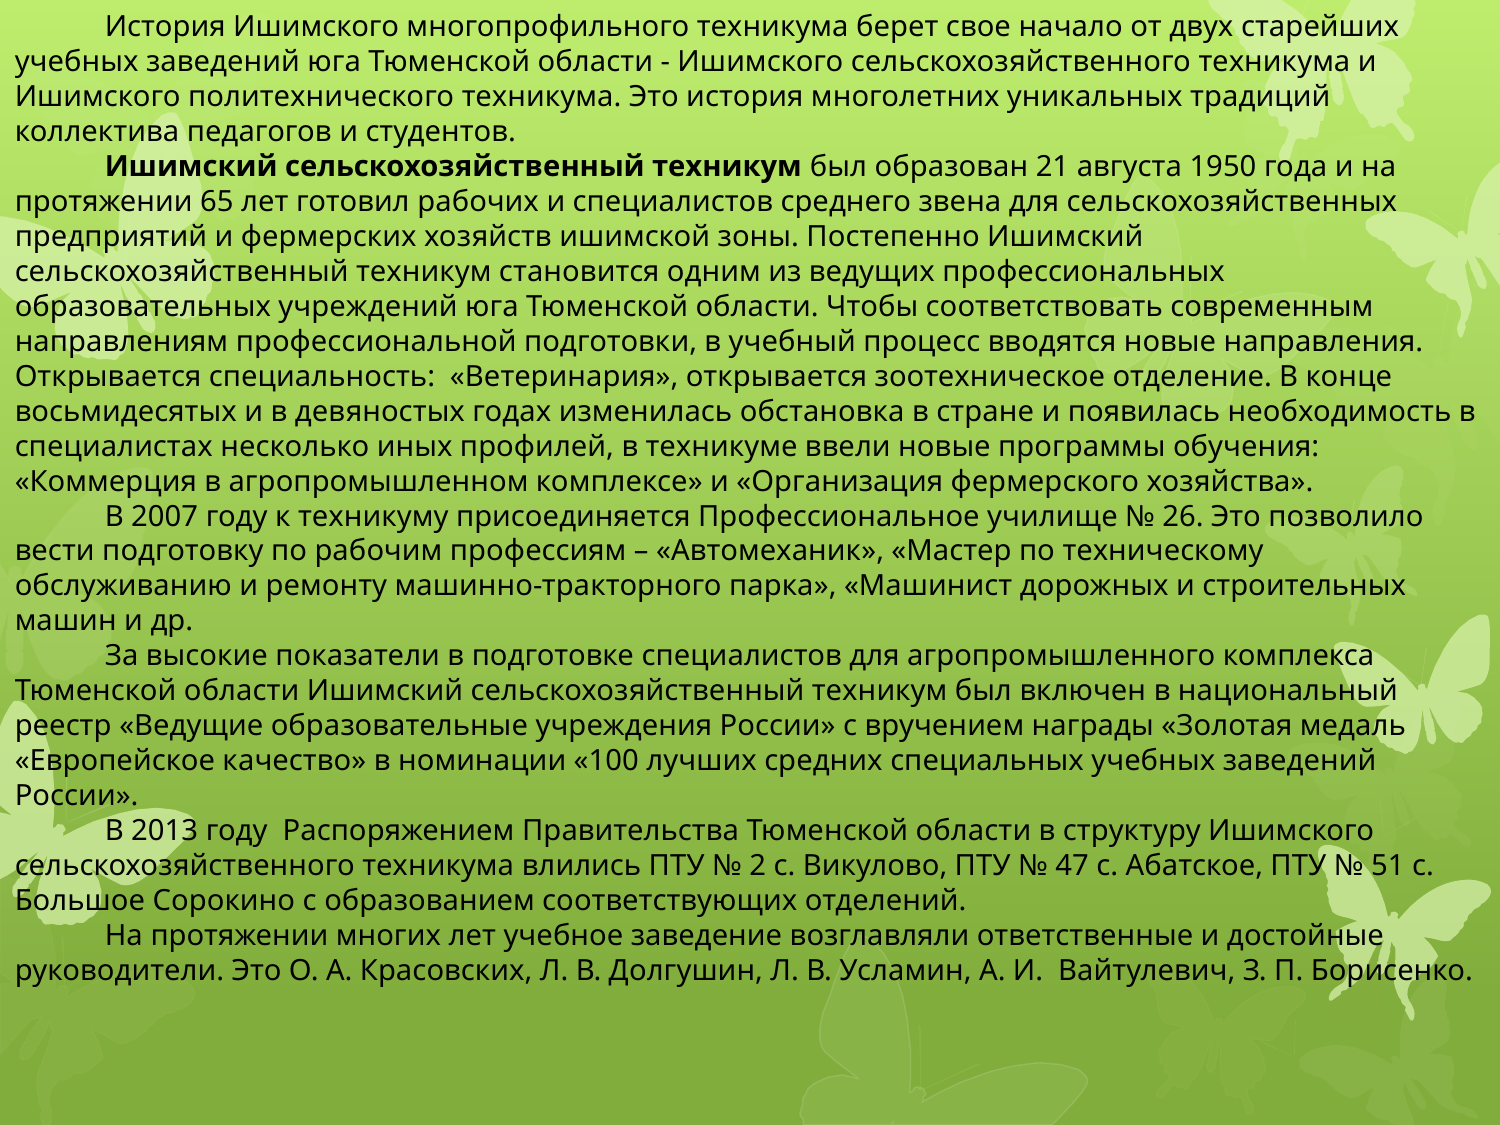

История Ишимского многопрофильного техникума берет свое начало от двух старейших учебных заведений юга Тюменской области - Ишимского сельскохозяйственного техникума и Ишимского политехнического техникума. Это история многолетних уникальных традиций коллектива педагогов и студентов.
            Ишимский сельскохозяйственный техникум был образован 21 августа 1950 года и на протяжении 65 лет готовил рабочих и специалистов среднего звена для сельскохозяйственных предприятий и фермерских хозяйств ишимской зоны. Постепенно Ишимский сельскохозяйственный техникум становится одним из ведущих профессиональных образовательных учреждений юга Тюменской области. Чтобы соответствовать современным направлениям профессиональной подготовки, в учебный процесс вводятся новые направления. Открывается специальность:  «Ветеринария», открывается зоотехническое отделение. В конце восьмидесятых и в девяностых годах изменилась обстановка в стране и появилась необходимость в специалистах несколько иных профилей, в техникуме ввели новые программы обучения: «Коммерция в агропромышленном комплексе» и «Организация фермерского хозяйства».
            В 2007 году к техникуму присоединяется Профессиональное училище № 26. Это позволило вести подготовку по рабочим профессиям – «Автомеханик», «Мастер по техническому обслуживанию и ремонту машинно-тракторного парка», «Машинист дорожных и строительных машин и др.
            За высокие показатели в подготовке специалистов для агропромышленного комплекса Тюменской области Ишимский сельскохозяйственный техникум был включен в национальный реестр «Ведущие образовательные учреждения России» с вручением награды «Золотая медаль «Европейское качество» в номинации «100 лучших средних специальных учебных заведений России».
            В 2013 году  Распоряжением Правительства Тюменской области в структуру Ишимского сельскохозяйственного техникума влились ПТУ № 2 с. Викулово, ПТУ № 47 с. Абатское, ПТУ № 51 с. Большое Сорокино с образованием соответствующих отделений.
            На протяжении многих лет учебное заведение возглавляли ответственные и достойные руководители. Это О. А. Красовских, Л. В. Долгушин, Л. В. Усламин, А. И.  Вайтулевич, З. П. Борисенко.